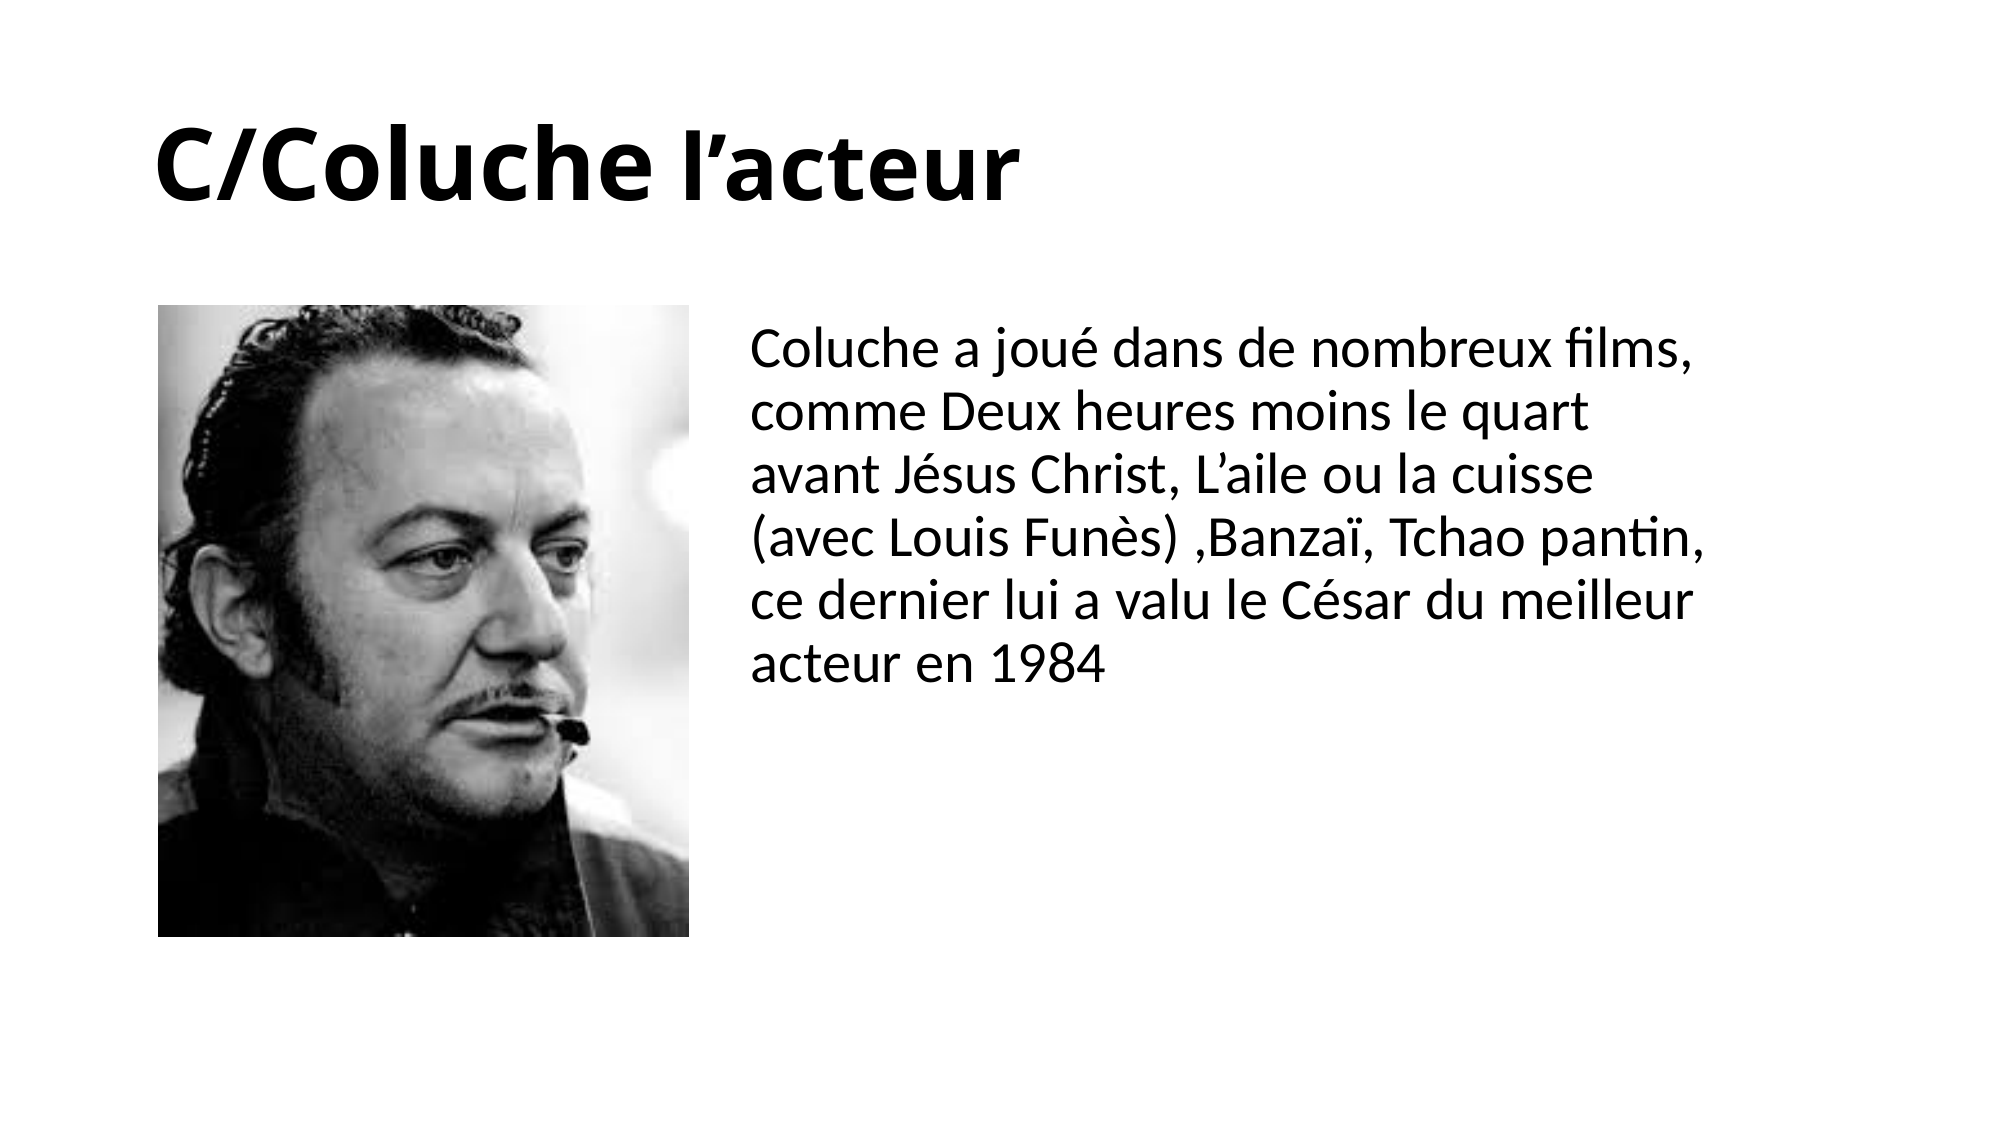

# C/Coluche l’acteur
Coluche a joué dans de nombreux films, comme Deux heures moins le quart avant Jésus Christ, L’aile ou la cuisse (avec Louis Funès) ,Banzaï, Tchao pantin, ce dernier lui a valu le César du meilleur acteur en 1984